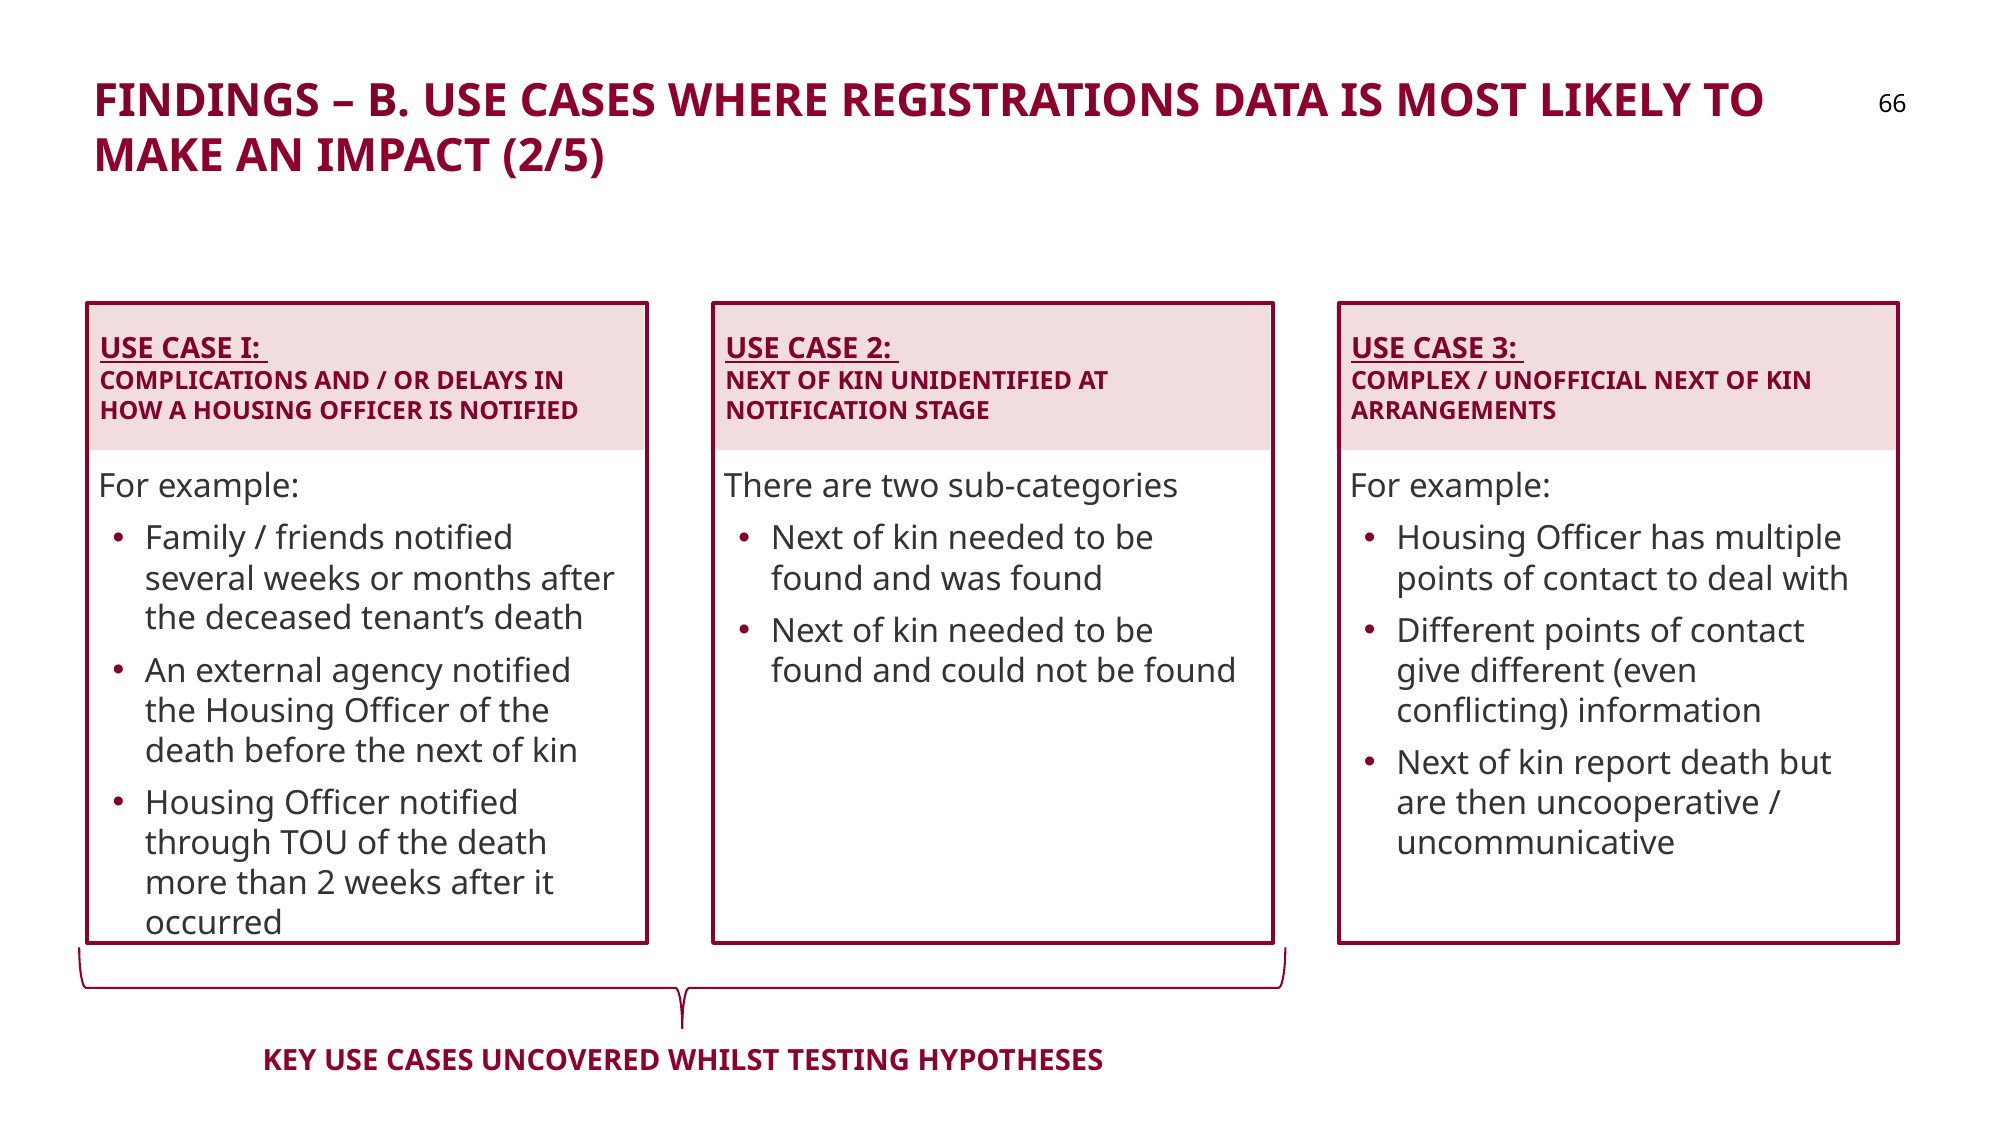

# FINDINGS – B. USE CASES WHERE REGISTRATIONS DATA IS MOST LIKELY TO MAKE AN IMPACT (2/5)
USE CASE I:
COMPLICATIONS AND / OR DELAYS IN HOW A HOUSING OFFICER IS NOTIFIED
For example:
Family / friends notified several weeks or months after the deceased tenant’s death
An external agency notified the Housing Officer of the death before the next of kin
Housing Officer notified through TOU of the death more than 2 weeks after it occurred
USE CASE 2:
NEXT OF KIN UNIDENTIFIED AT NOTIFICATION STAGE
There are two sub-categories
Next of kin needed to be found and was found
Next of kin needed to be found and could not be found
USE CASE 3:
COMPLEX / UNOFFICIAL NEXT OF KIN ARRANGEMENTS
For example:
Housing Officer has multiple points of contact to deal with
Different points of contact give different (even conflicting) information
Next of kin report death but are then uncooperative / uncommunicative
KEY USE CASES UNCOVERED WHILST TESTING HYPOTHESES